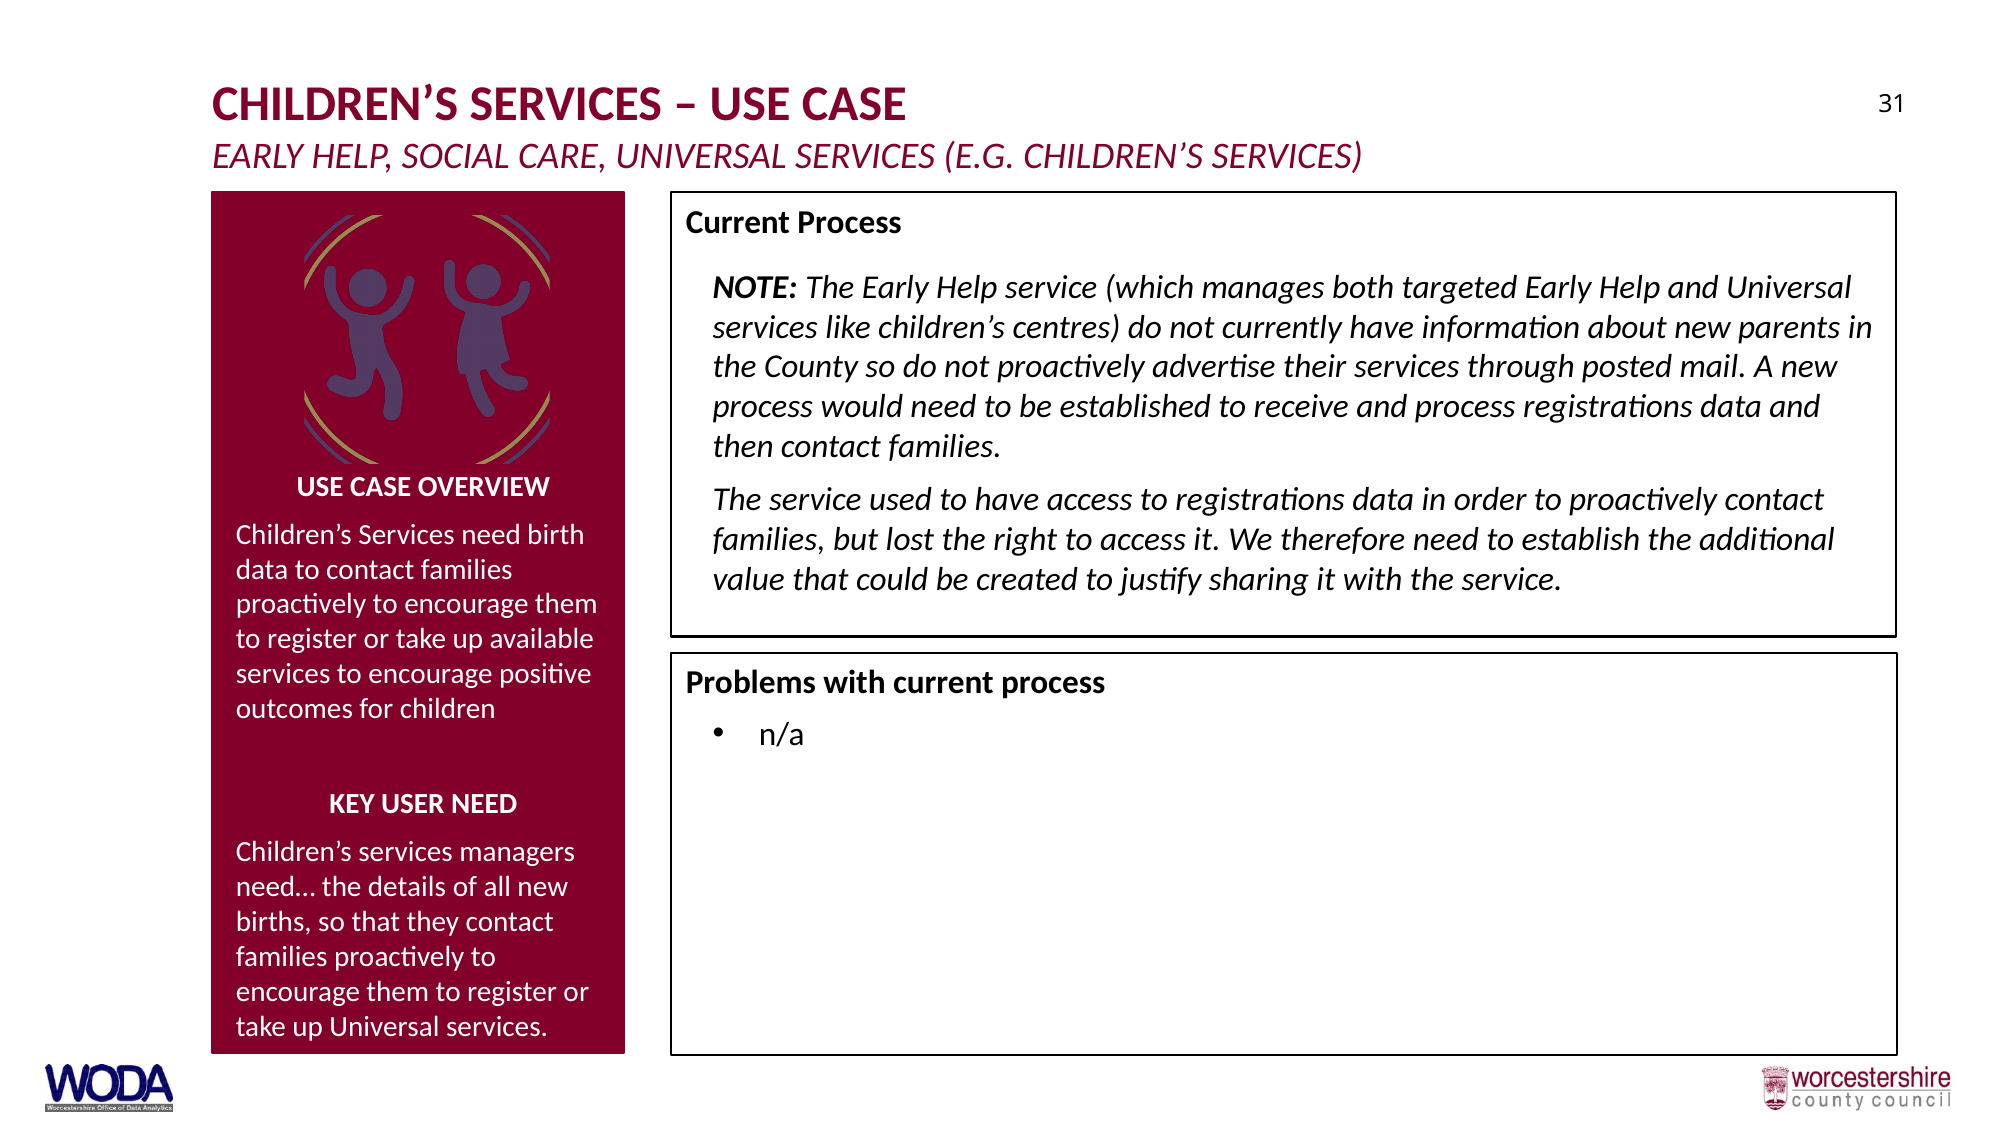

# CHILDREN’S SERVICES – USE CASE EARLY HELP, SOCIAL CARE, UNIVERSAL SERVICES (E.G. CHILDREN’S SERVICES)
USE CASE OVERVIEW
Children’s Services need birth data to contact families proactively to encourage them to register or take up available services to encourage positive outcomes for children
KEY USER NEED
Children’s services managers need… the details of all new births, so that they contact families proactively to encourage them to register or take up Universal services.
Current Process
NOTE: The Early Help service (which manages both targeted Early Help and Universal services like children’s centres) do not currently have information about new parents in the County so do not proactively advertise their services through posted mail. A new process would need to be established to receive and process registrations data and then contact families.
The service used to have access to registrations data in order to proactively contact families, but lost the right to access it. We therefore need to establish the additional value that could be created to justify sharing it with the service.
Problems with current process
n/a